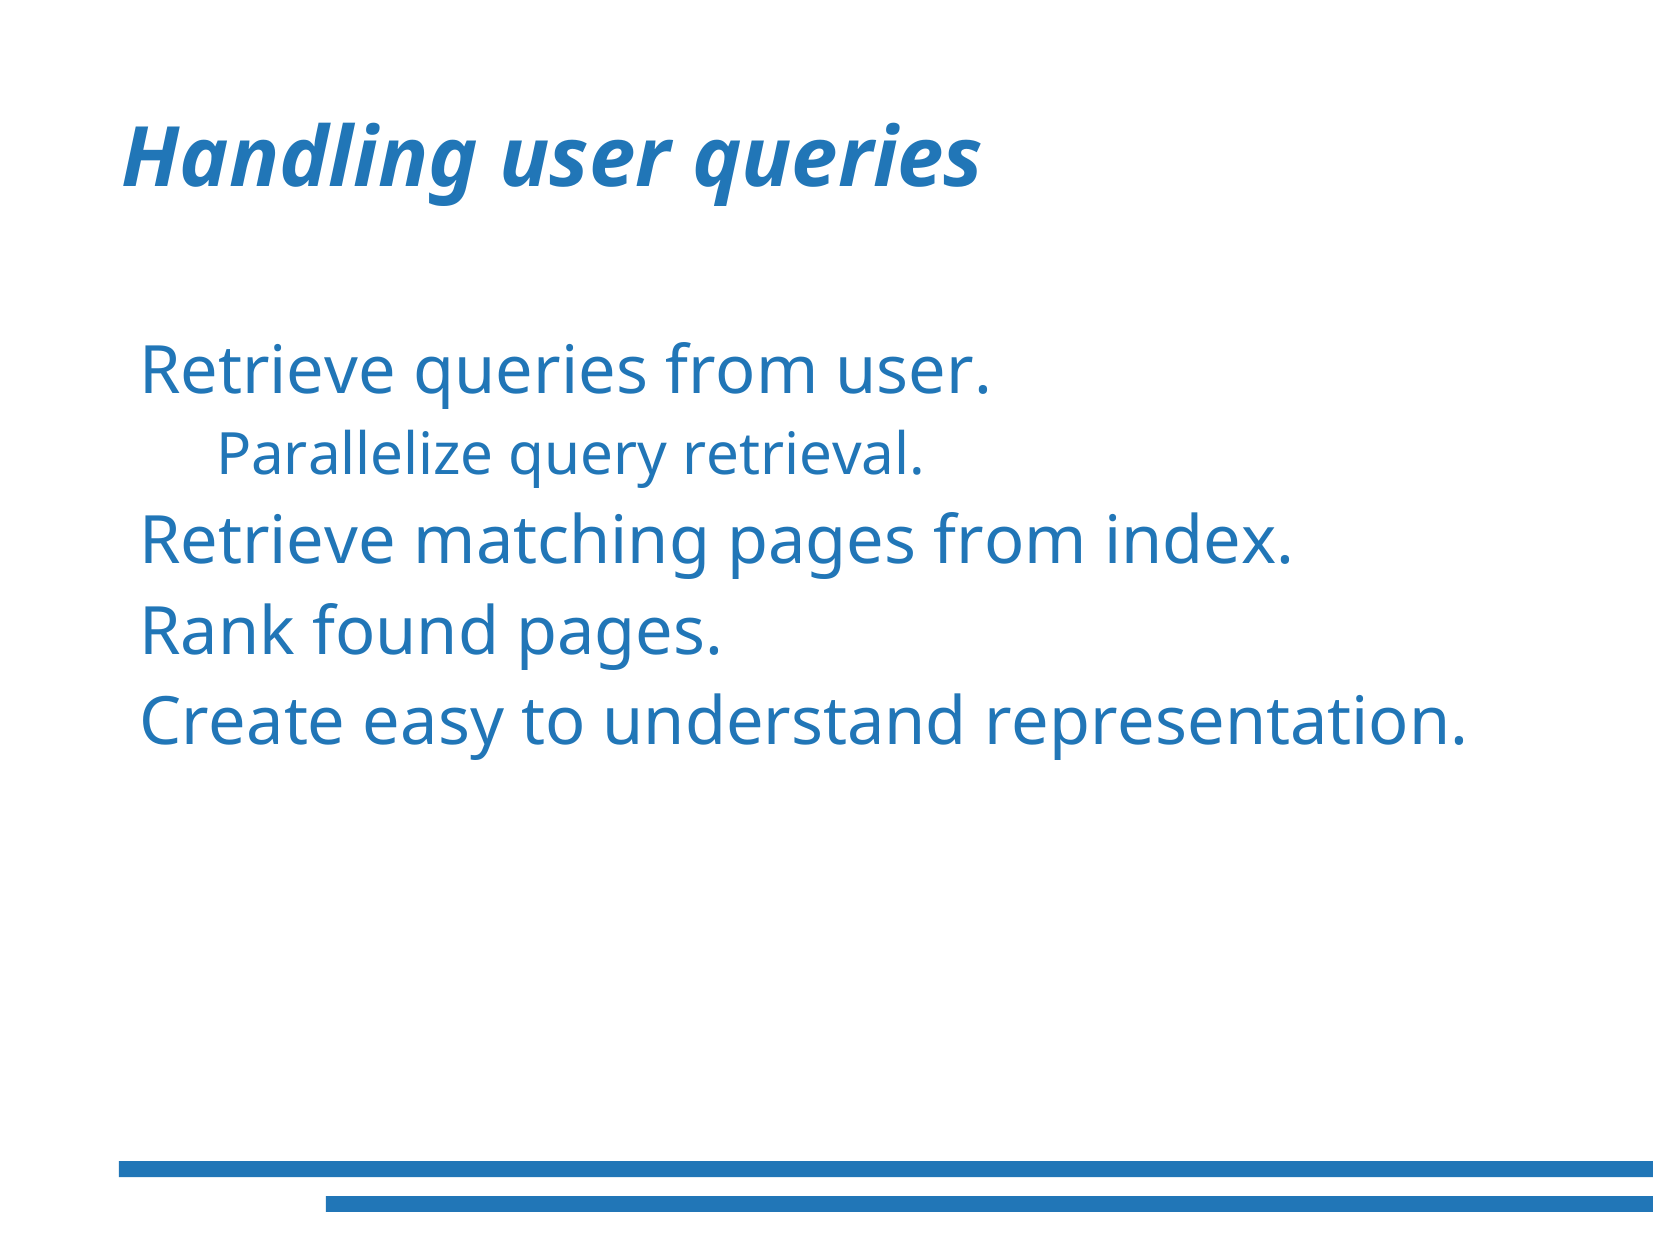

# Handling user queries
Retrieve queries from user.
Parallelize query retrieval.
Retrieve matching pages from index.
Rank found pages.
Create easy to understand representation.